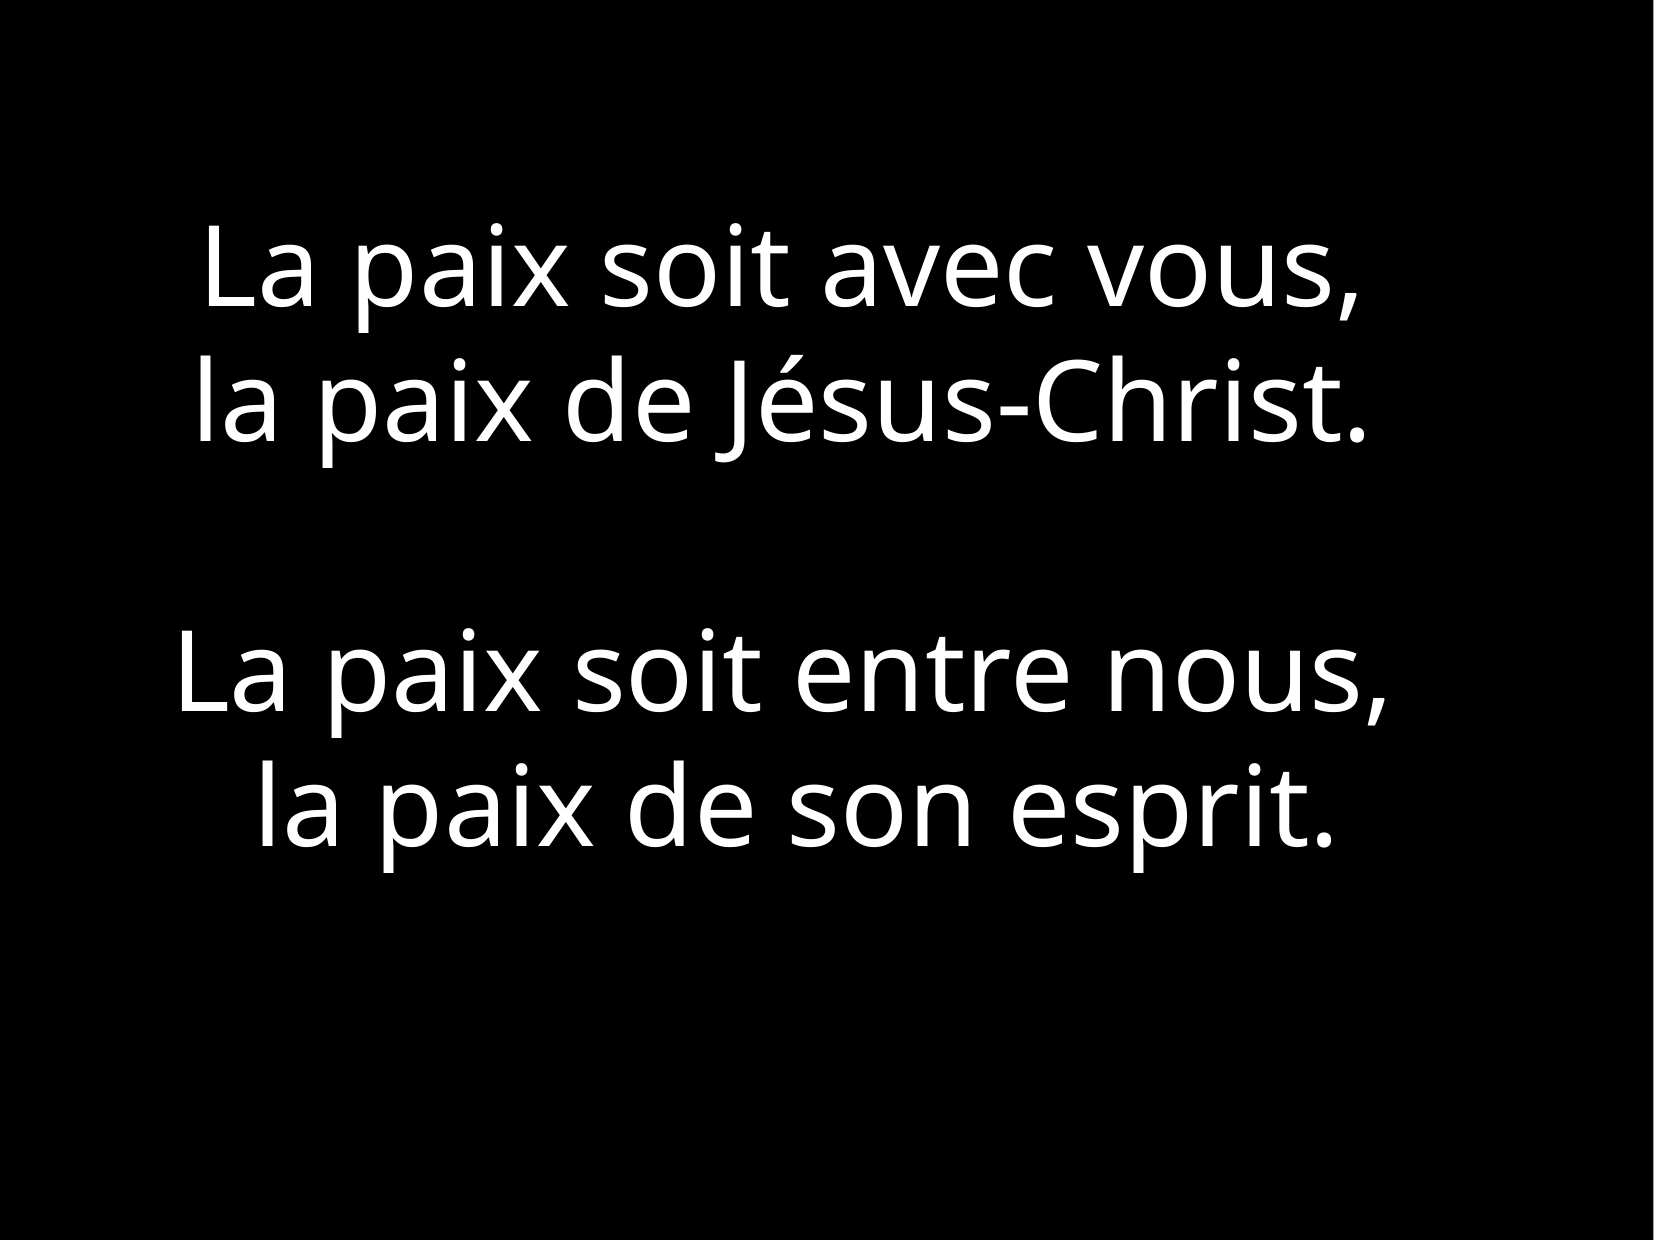

La paix soit avec vous,
la paix de Jésus-Christ.
La paix soit entre nous,
la paix de son esprit.